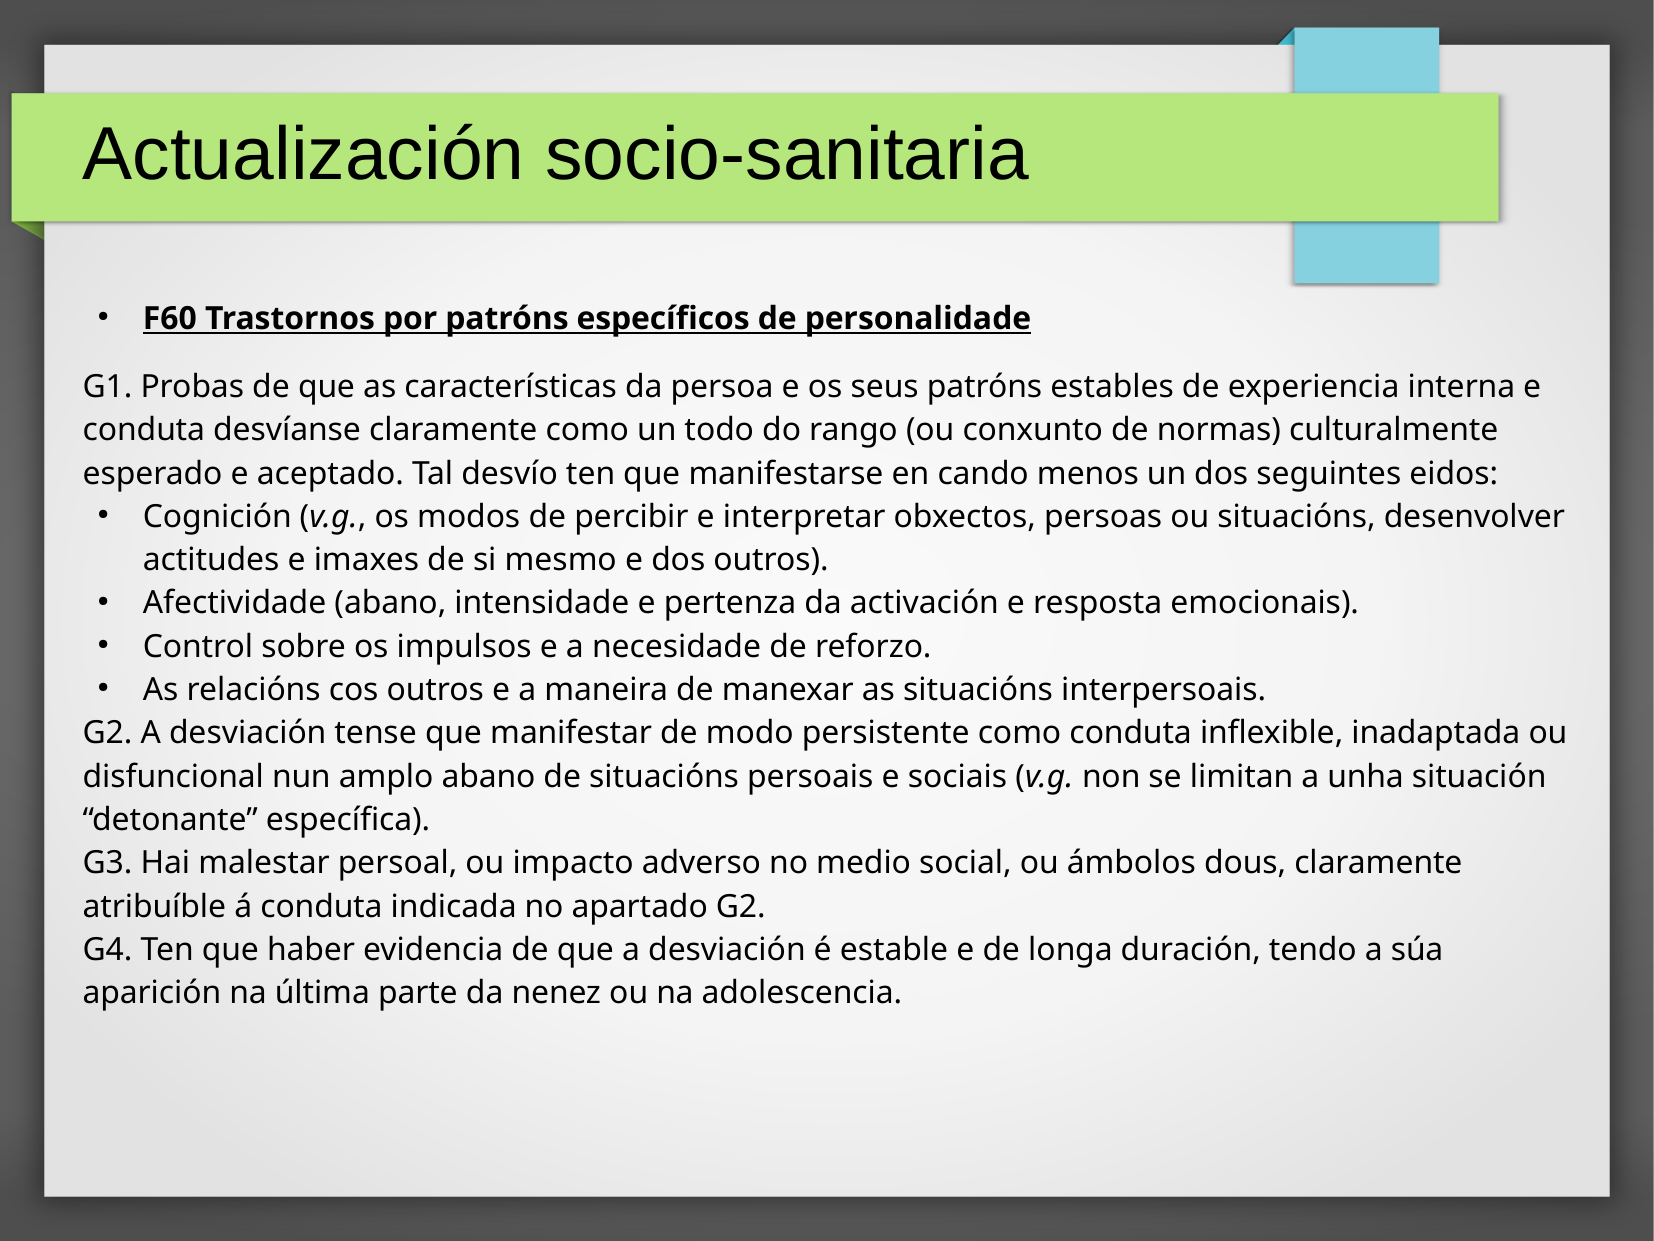

# Actualización socio-sanitaria
F60 Trastornos por patróns específicos de personalidade
G1. Probas de que as características da persoa e os seus patróns estables de experiencia interna e conduta desvíanse claramente como un todo do rango (ou conxunto de normas) culturalmente esperado e aceptado. Tal desvío ten que manifestarse en cando menos un dos seguintes eidos:
Cognición (v.g., os modos de percibir e interpretar obxectos, persoas ou situacións, desenvolver actitudes e imaxes de si mesmo e dos outros).
Afectividade (abano, intensidade e pertenza da activación e resposta emocionais).
Control sobre os impulsos e a necesidade de reforzo.
As relacións cos outros e a maneira de manexar as situacións interpersoais.
G2. A desviación tense que manifestar de modo persistente como conduta inflexible, inadaptada ou disfuncional nun amplo abano de situacións persoais e sociais (v.g. non se limitan a unha situación “detonante” específica).
G3. Hai malestar persoal, ou impacto adverso no medio social, ou ámbolos dous, claramente atribuíble á conduta indicada no apartado G2.
G4. Ten que haber evidencia de que a desviación é estable e de longa duración, tendo a súa aparición na última parte da nenez ou na adolescencia.